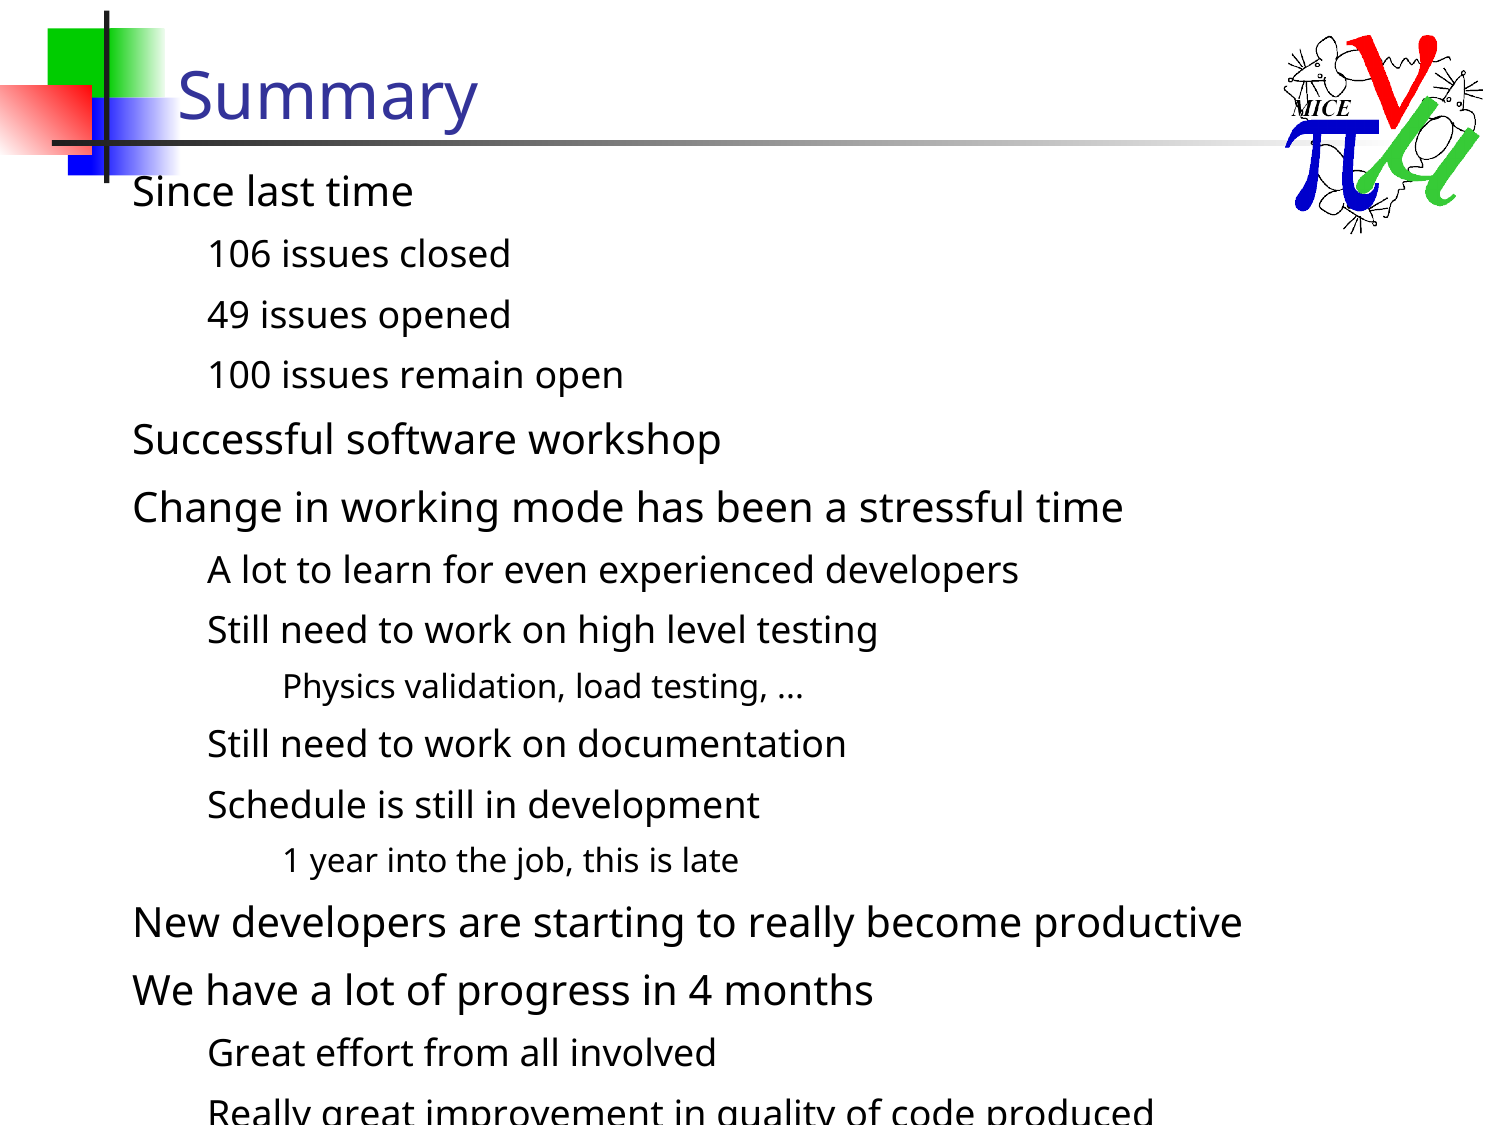

# Summary
Since last time
106 issues closed
49 issues opened
100 issues remain open
Successful software workshop
Change in working mode has been a stressful time
A lot to learn for even experienced developers
Still need to work on high level testing
Physics validation, load testing, ...
Still need to work on documentation
Schedule is still in development
1 year into the job, this is late
New developers are starting to really become productive
We have a lot of progress in 4 months
Great effort from all involved
Really great improvement in quality of code produced
Huge amount to do